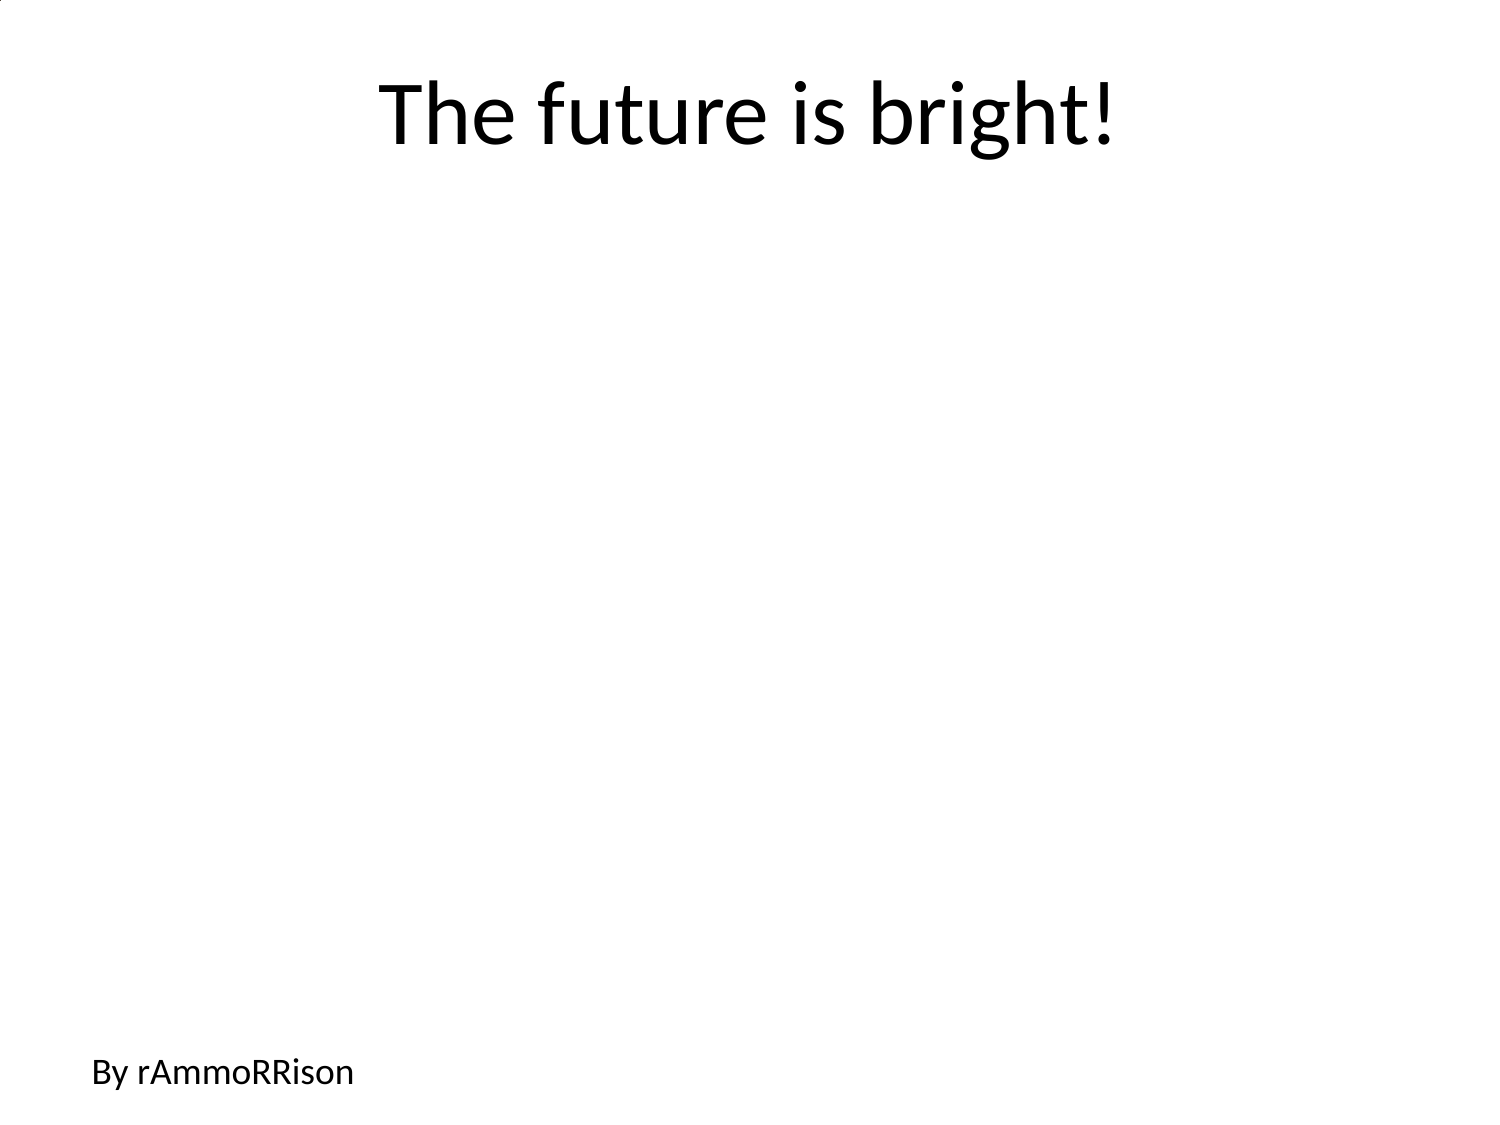

# The future is bright!
By rAmmoRRison